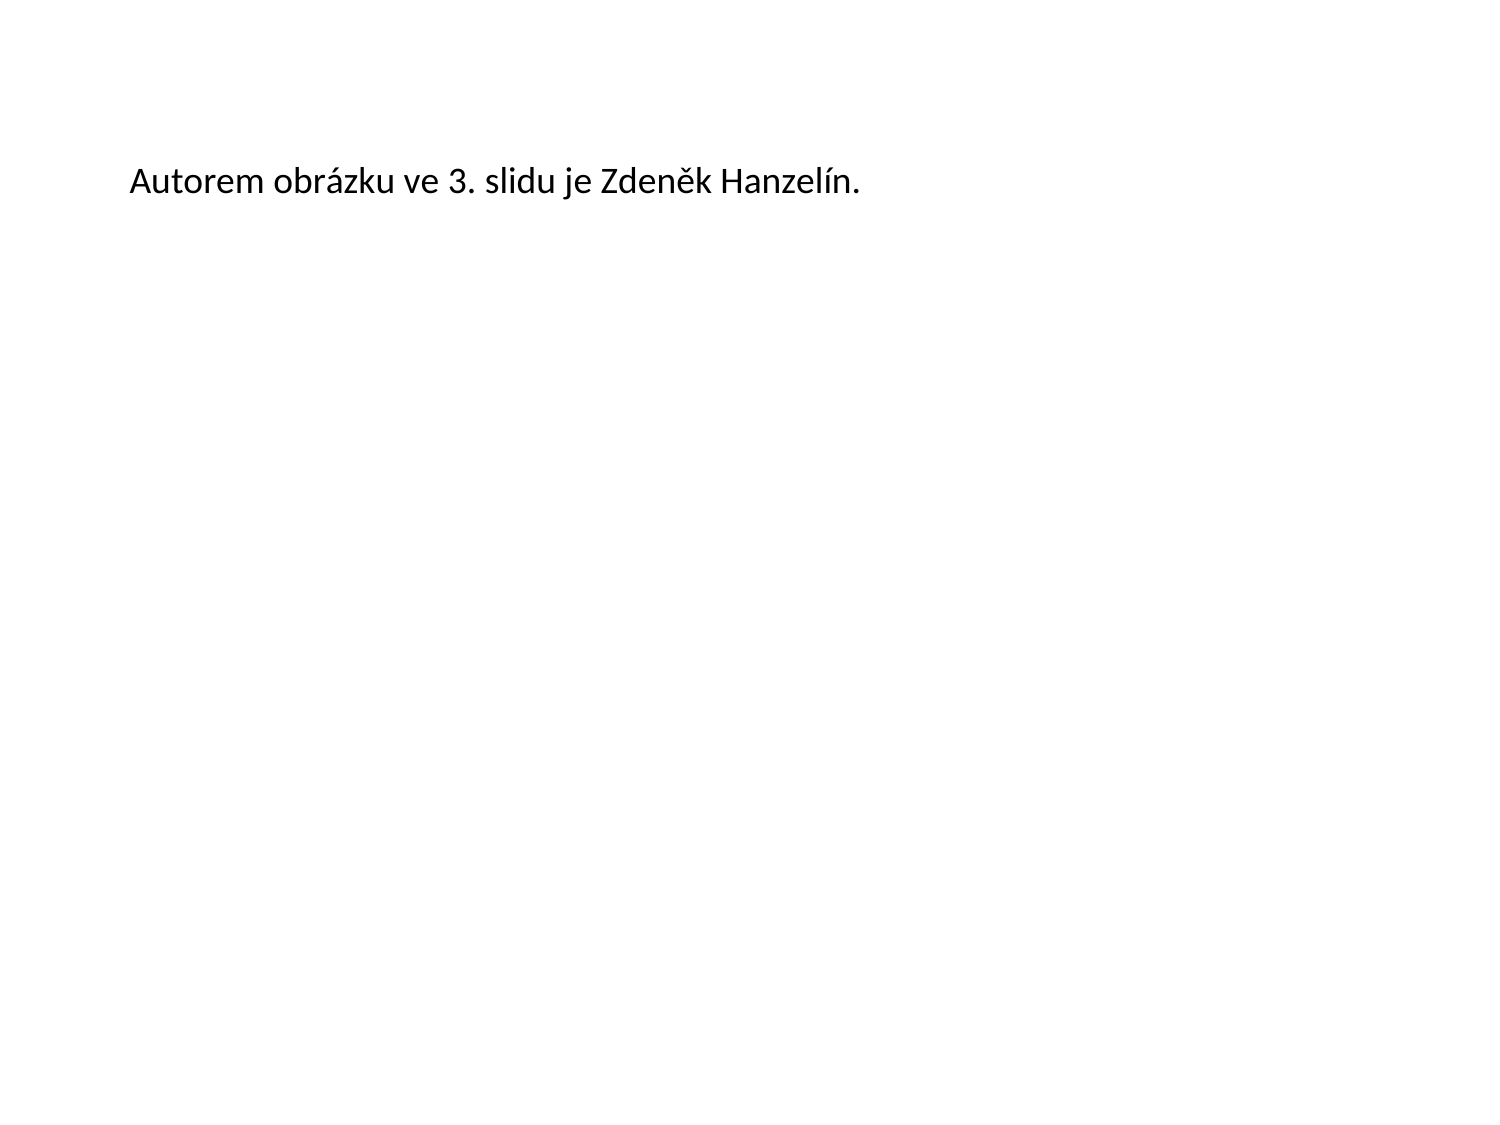

Autorem obrázku ve 3. slidu je Zdeněk Hanzelín.